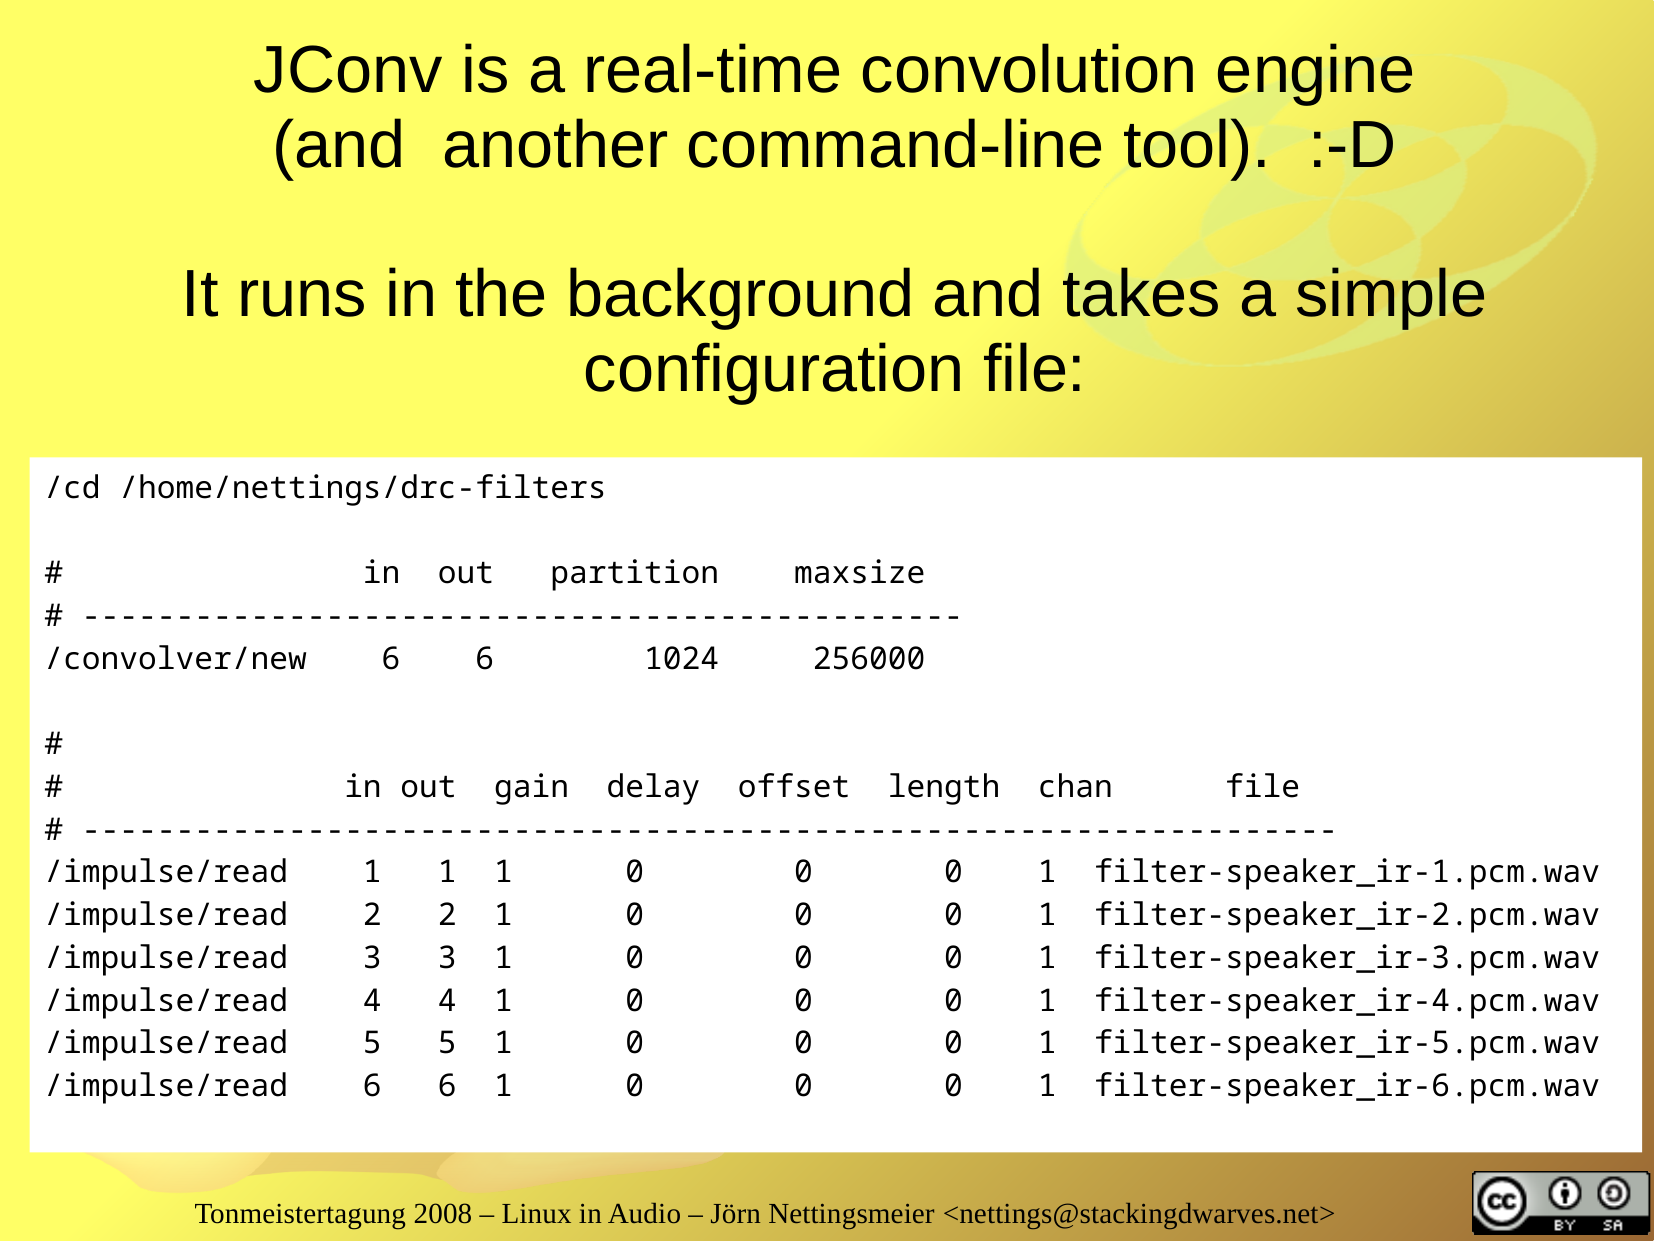

# JConv is a real-time convolution engine
(and another command-line tool). :-D
It runs in the background and takes a simple configuration file:
/cd /home/nettings/drc-filters
# in out partition maxsize
# -----------------------------------------------
/convolver/new 6 6 1024 256000
#
# in out gain delay offset length chan file
# -------------------------------------------------------------------
/impulse/read 1 1 1 0 0 0 1 filter-speaker_ir-1.pcm.wav
/impulse/read 2 2 1 0 0 0 1 filter-speaker_ir-2.pcm.wav
/impulse/read 3 3 1 0 0 0 1 filter-speaker_ir-3.pcm.wav
/impulse/read 4 4 1 0 0 0 1 filter-speaker_ir-4.pcm.wav
/impulse/read 5 5 1 0 0 0 1 filter-speaker_ir-5.pcm.wav
/impulse/read 6 6 1 0 0 0 1 filter-speaker_ir-6.pcm.wav